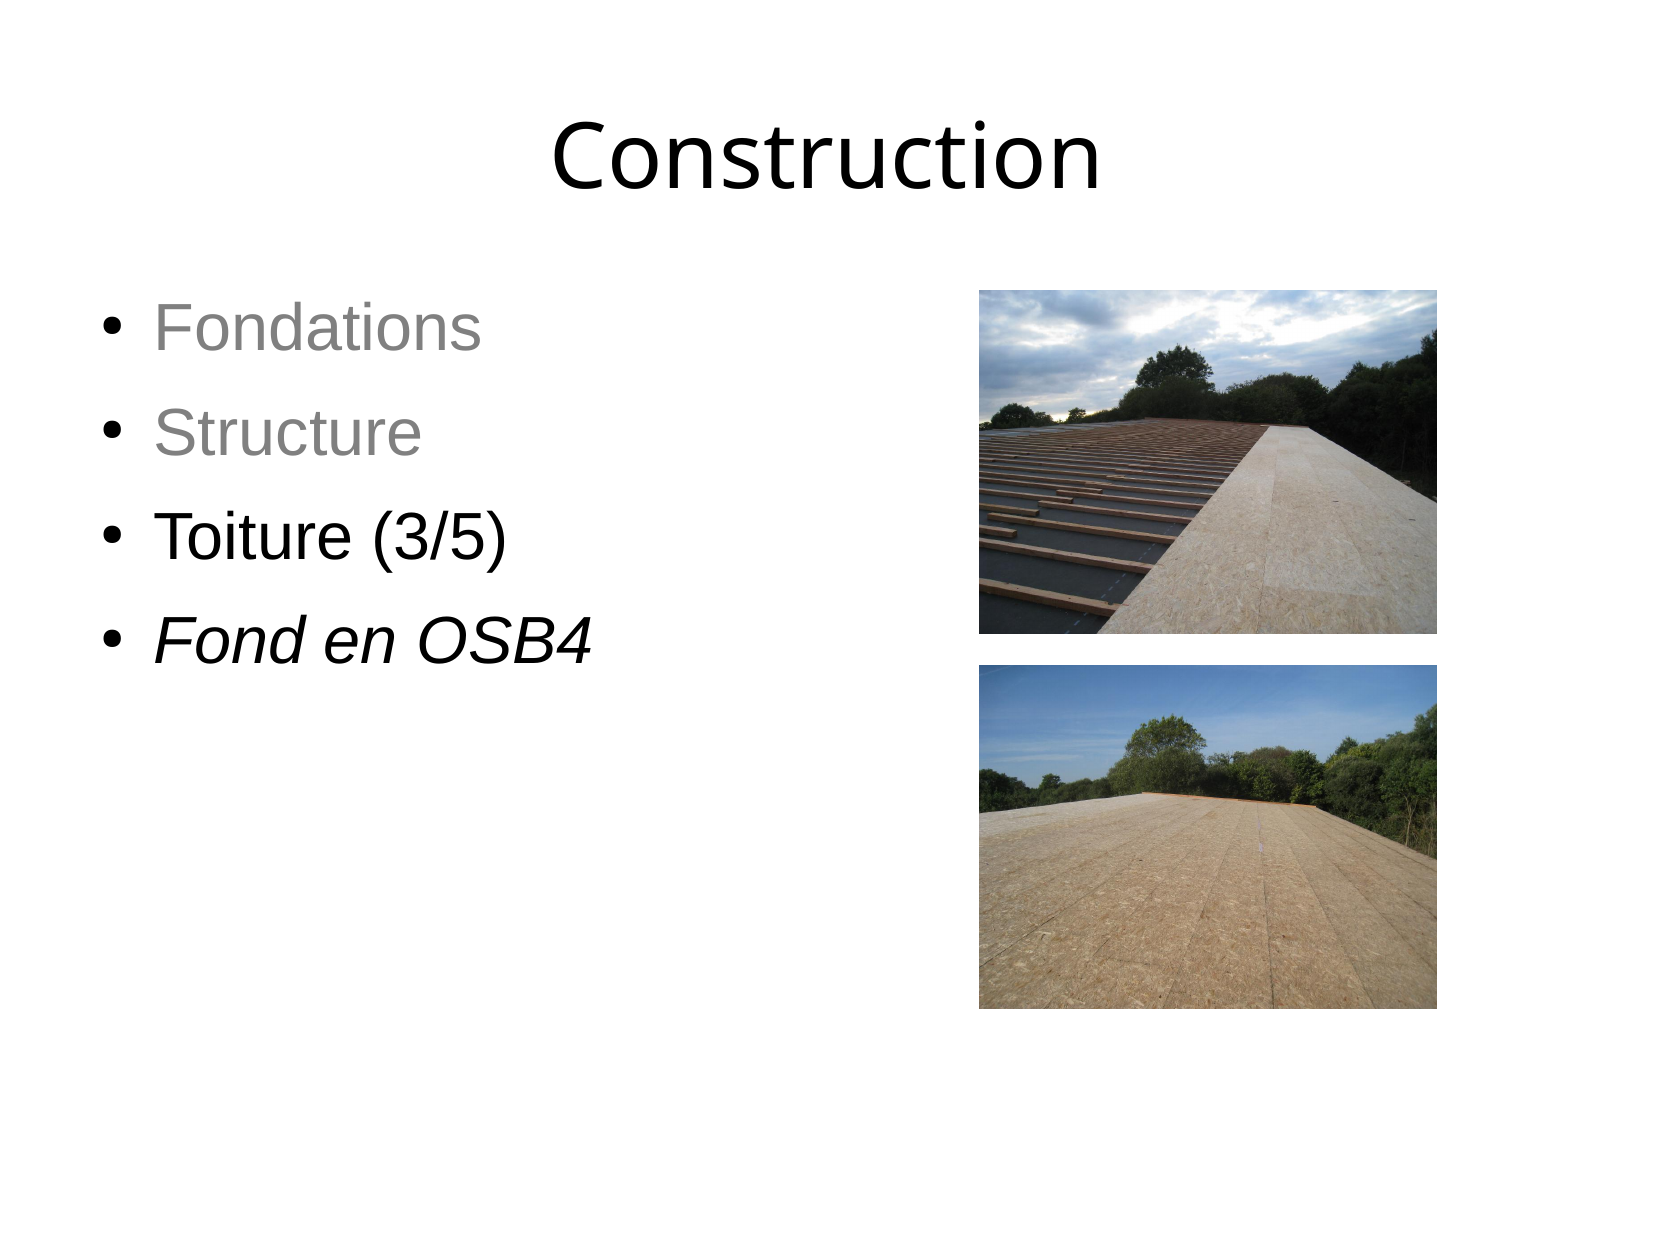

# Construction
Fondations
Structure
Toiture (3/5)
Fond en OSB4